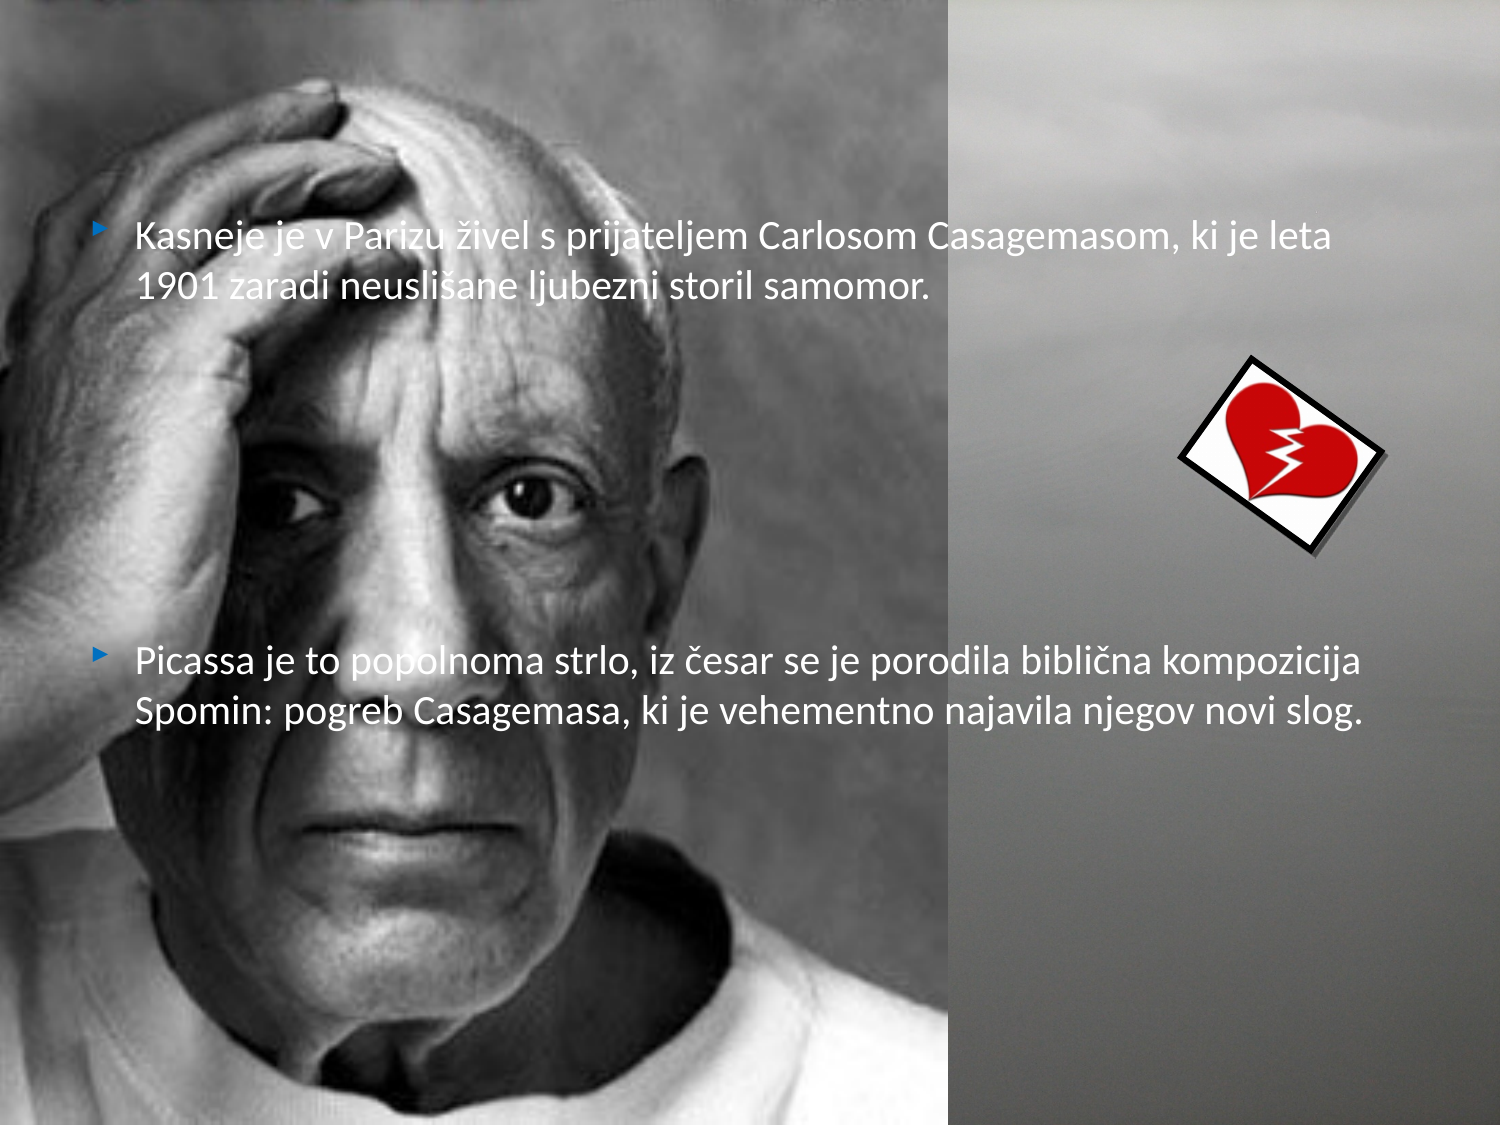

#
Kasneje je v Parizu živel s prijateljem Carlosom Casagemasom, ki je leta 1901 zaradi neuslišane ljubezni storil samomor.
Picassa je to popolnoma strlo, iz česar se je porodila biblična kompozicija Spomin: pogreb Casagemasa, ki je vehementno najavila njegov novi slog.